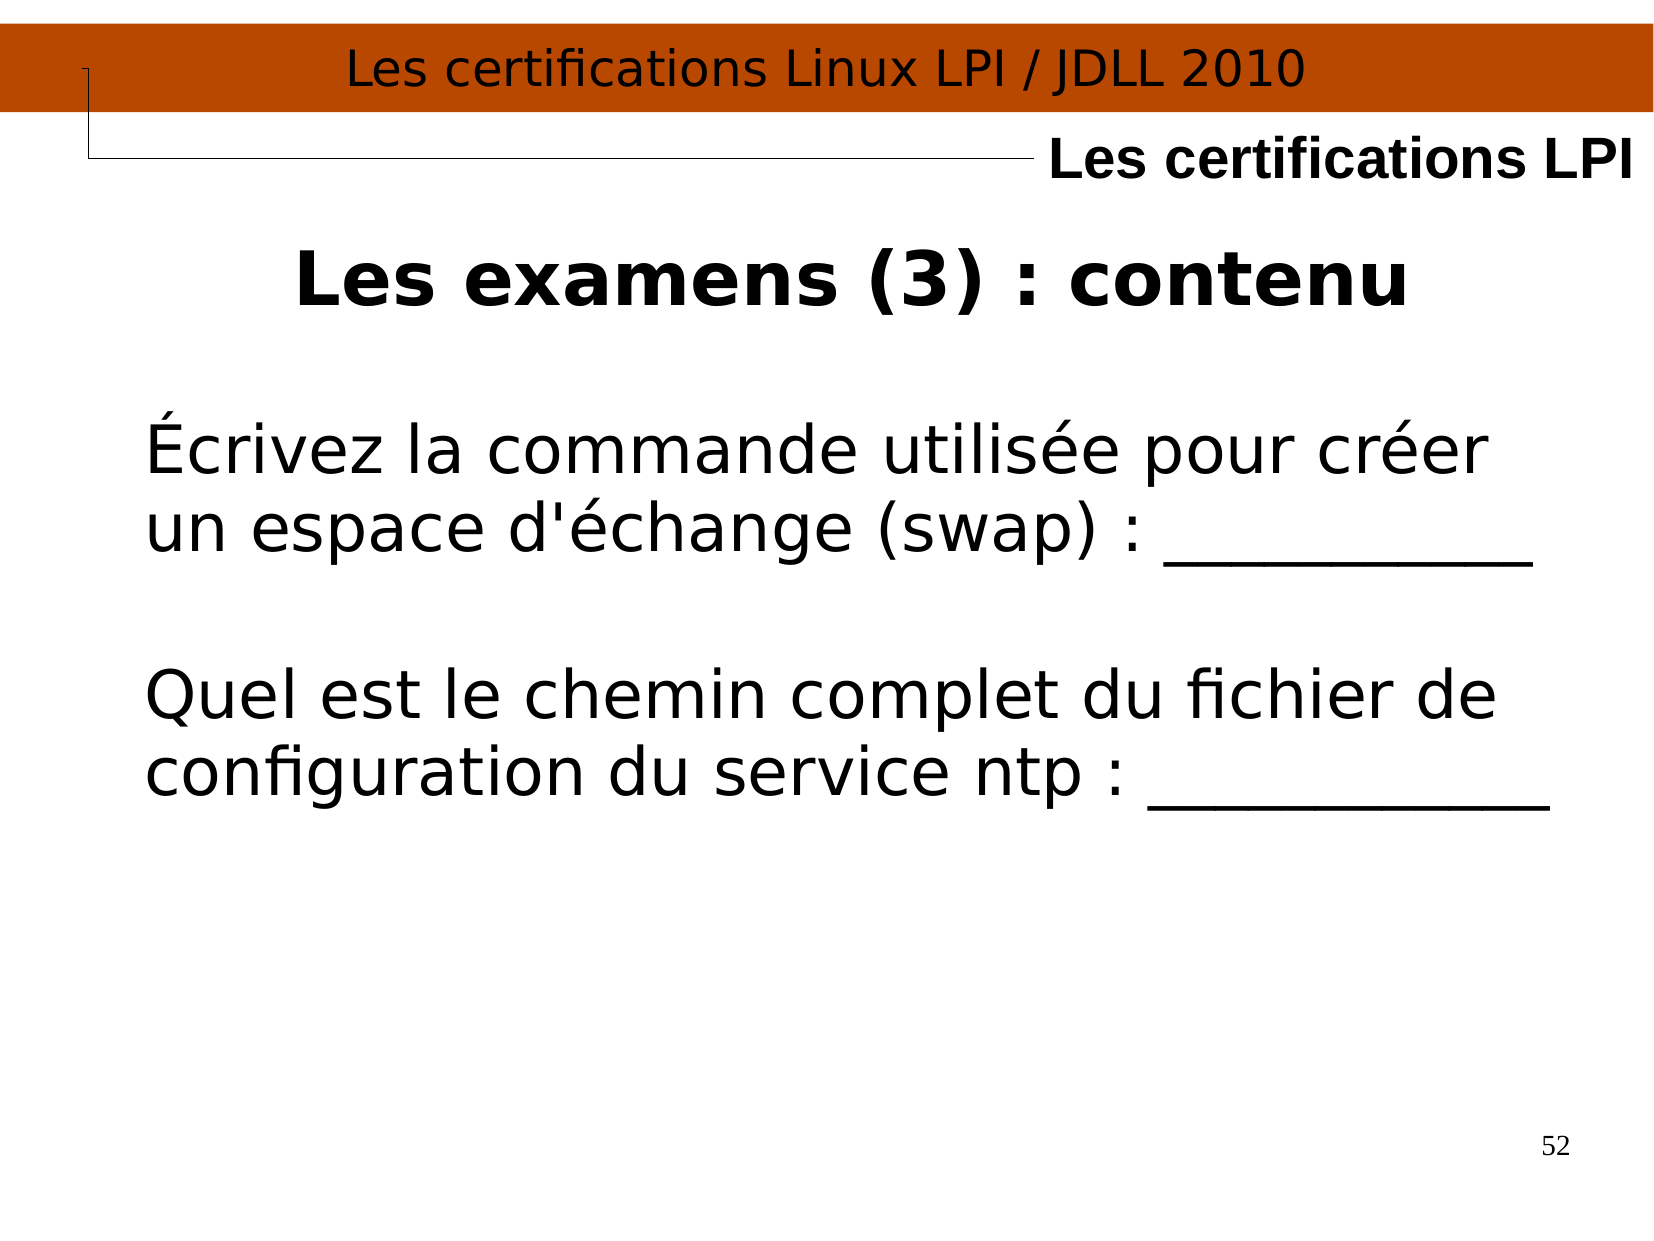

# Les certifications Linux LPI / JDLL 2010
Les certifications LPI
Les examens (3) : contenu
Écrivez la commande utilisée pour créer un espace d'échange (swap) : ___________
Quel est le chemin complet du fichier de configuration du service ntp : ____________
52